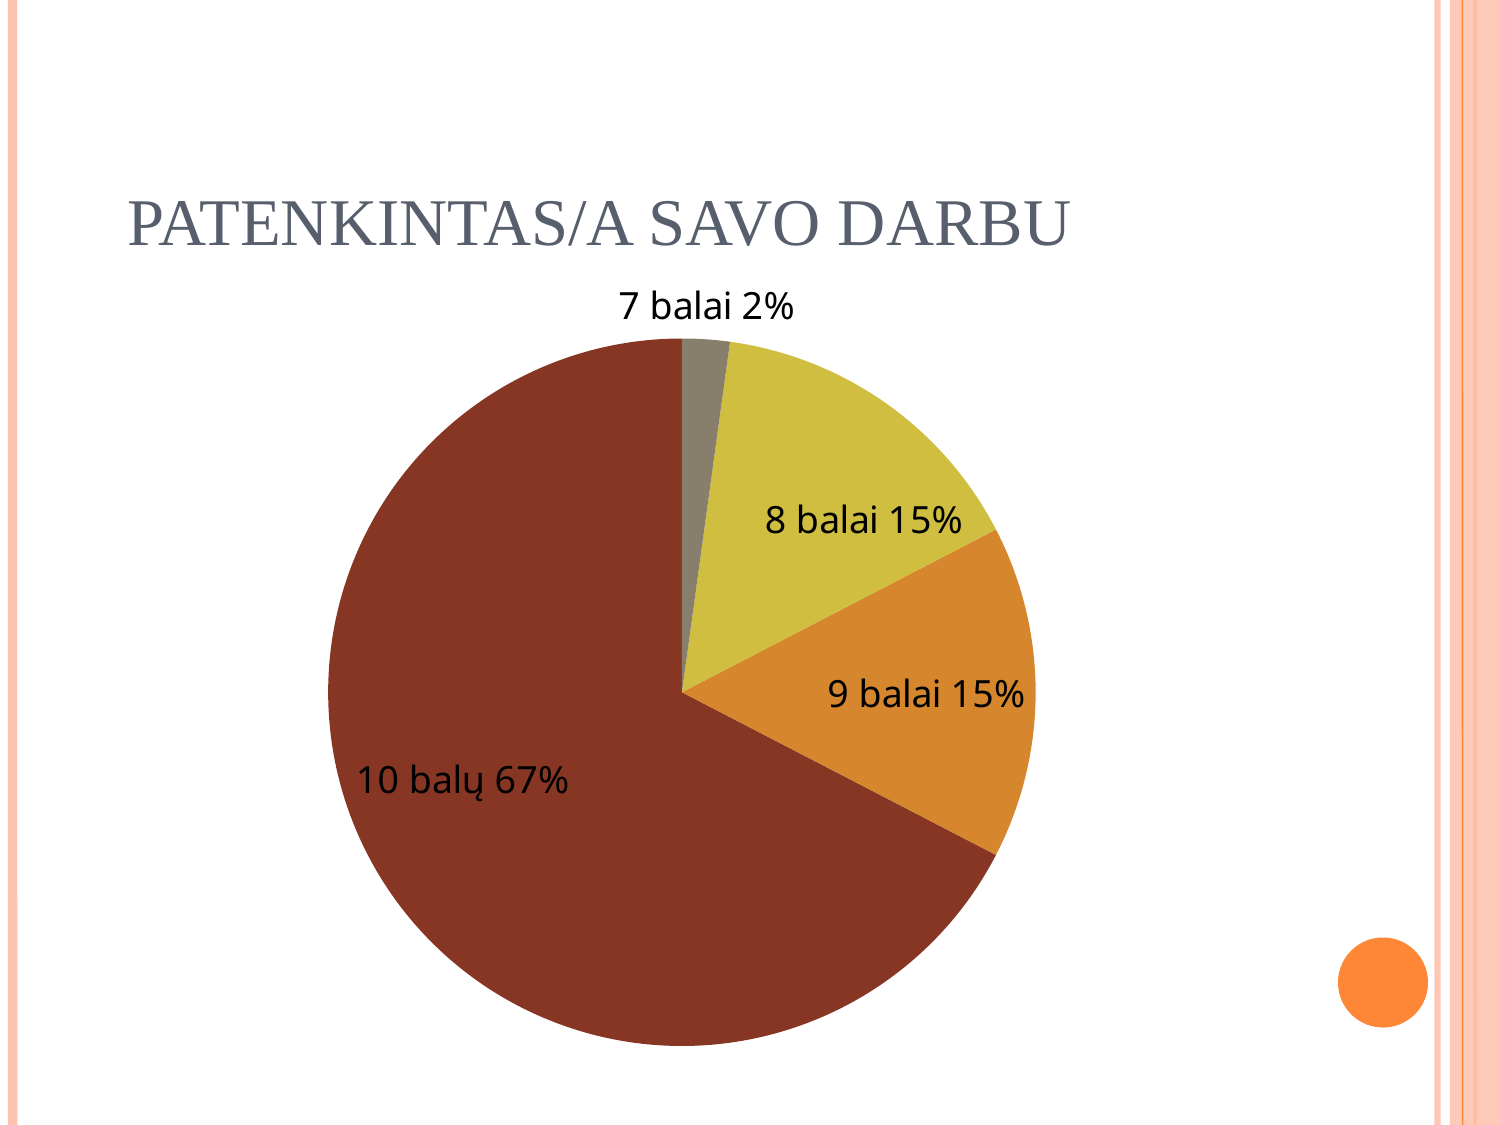

# Patenkintas/a savo darbu
### Chart
| Category | Pardavimas |
|---|---|
| 10 balų | 31.0 |
| 9 balai | 7.0 |
| 8 balai | 7.0 |
| 7 balai | 1.0 |